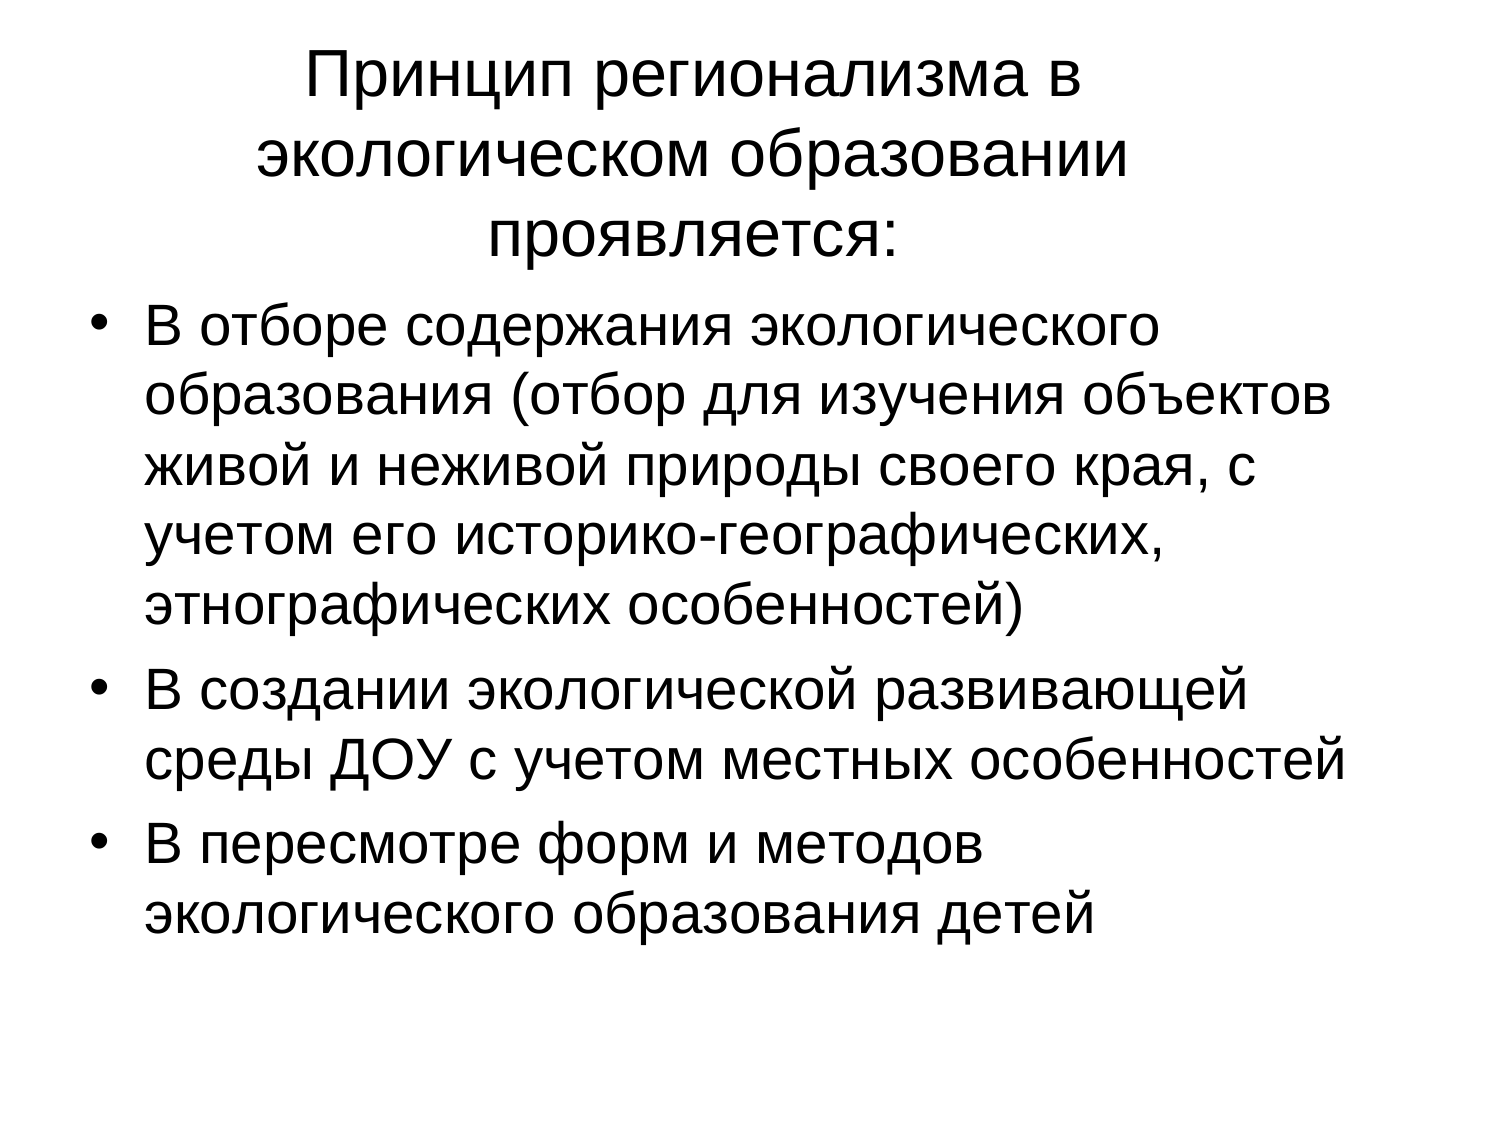

# Принцип регионализма в экологическом образовании проявляется:
В отборе содержания экологического образования (отбор для изучения объектов живой и неживой природы своего края, с учетом его историко-географических, этнографических особенностей)
В создании экологической развивающей среды ДОУ с учетом местных особенностей
В пересмотре форм и методов экологического образования детей